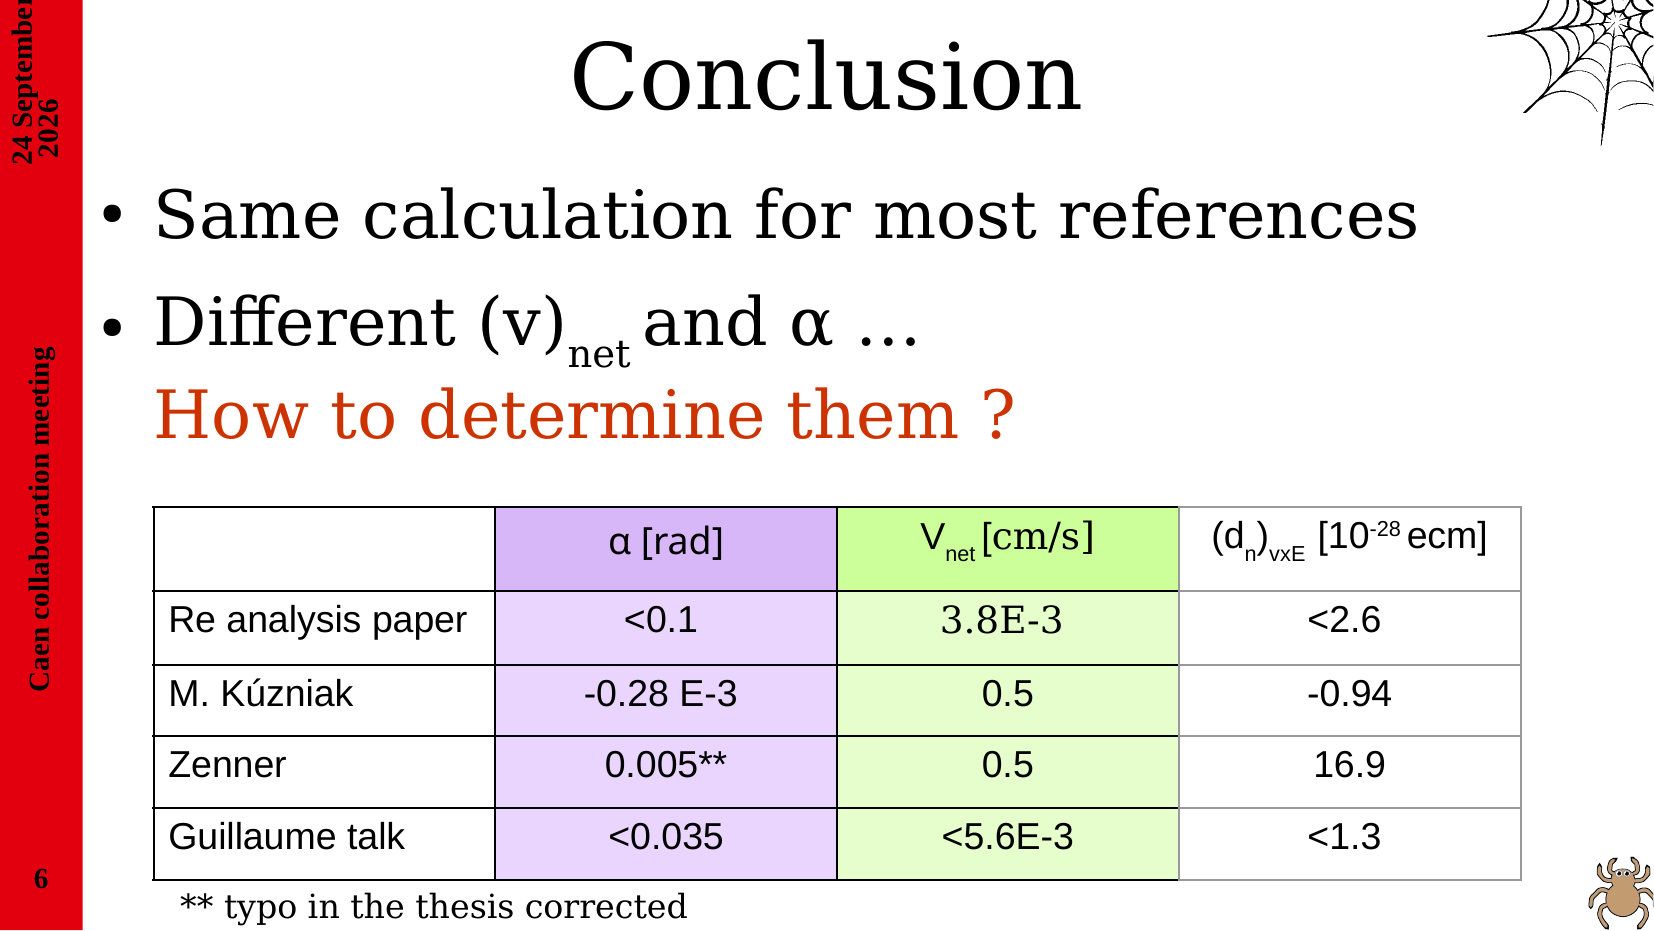

# Conclusion
Same calculation for most references
Different (v)net and α …
How to determine them ?
Caen collaboration meeting
| | α [rad] | Vnet [cm/s] | (dn)vxE [10-28 ecm] |
| --- | --- | --- | --- |
| Re analysis paper | <0.1 | 3.8E-3 | <2.6 |
| M. Kúzniak | -0.28 E-3 | 0.5 | -0.94 |
| Zenner | 0.005\*\* | 0.5 | 16.9 |
| Guillaume talk | <0.035 | <5.6E-3 | <1.3 |
6
** typo in the thesis corrected